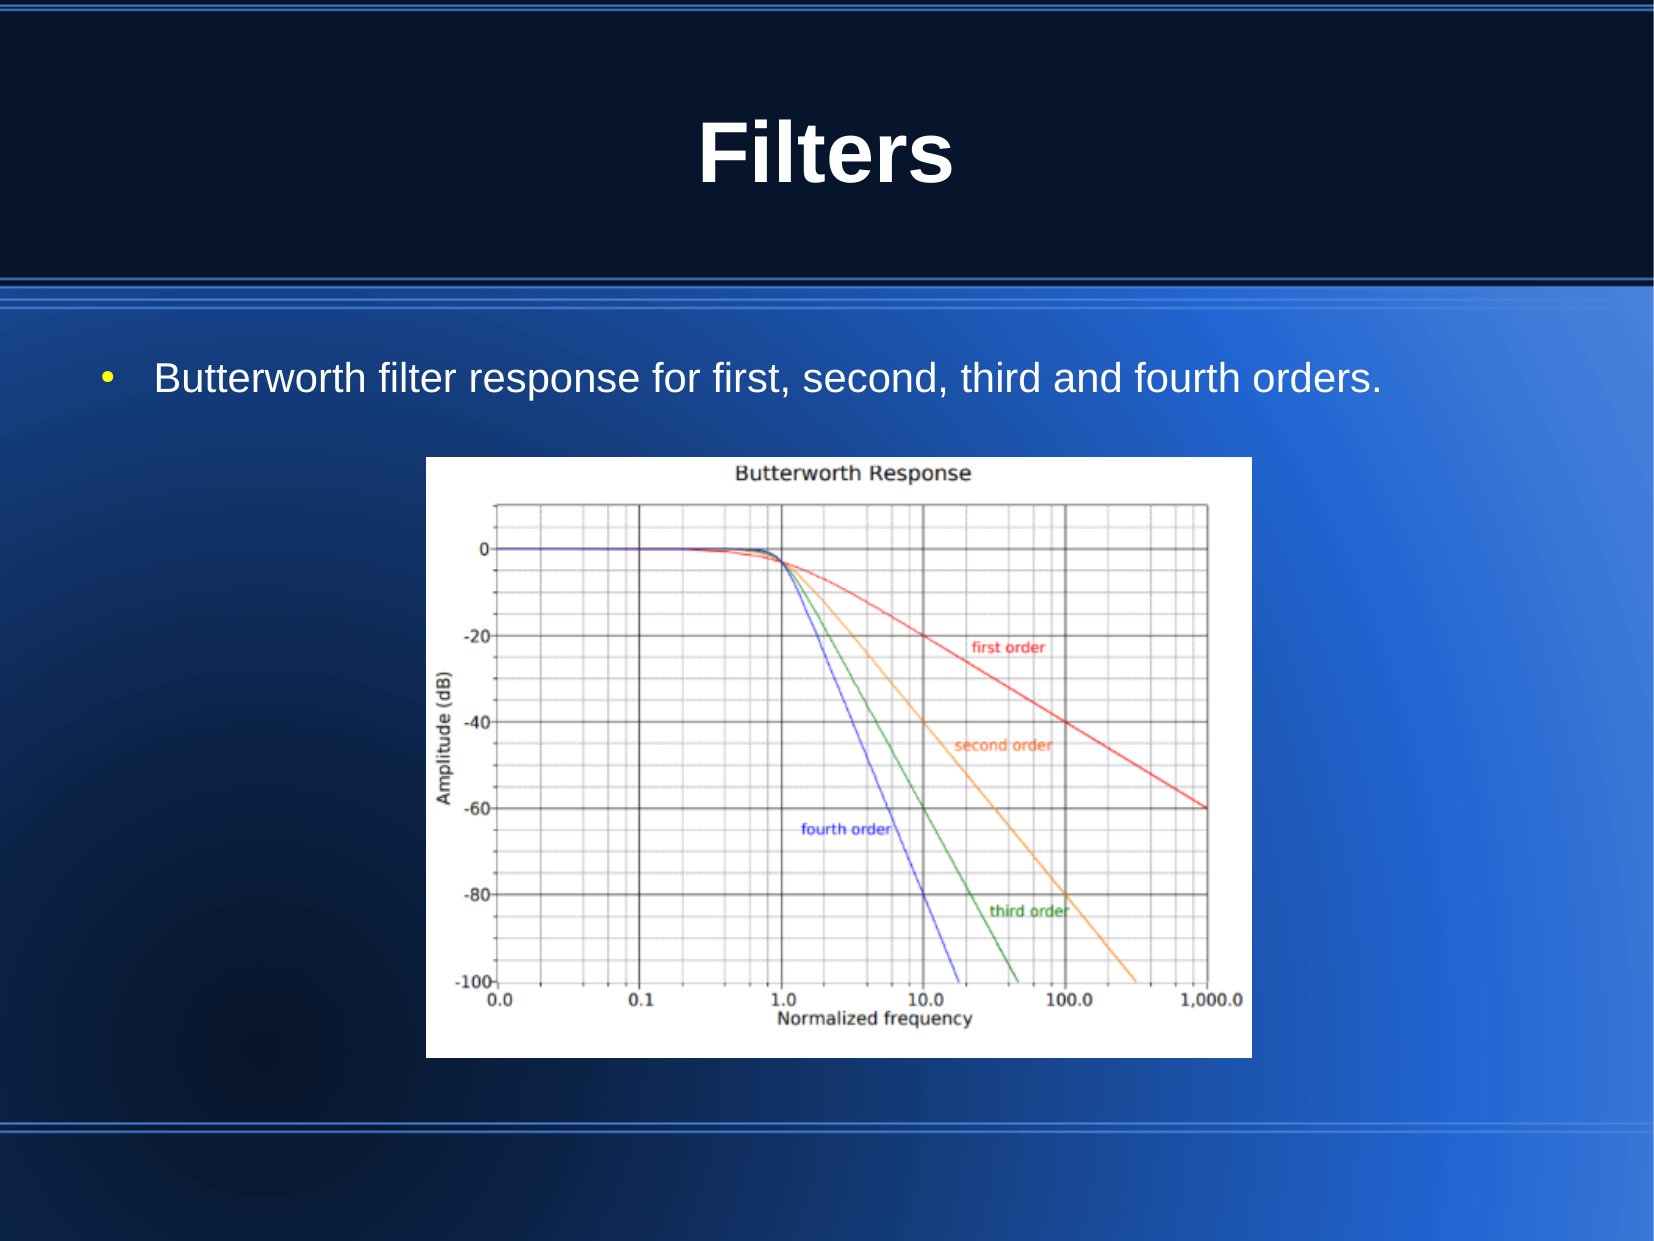

# Filters
Butterworth filter response for first, second, third and fourth orders.